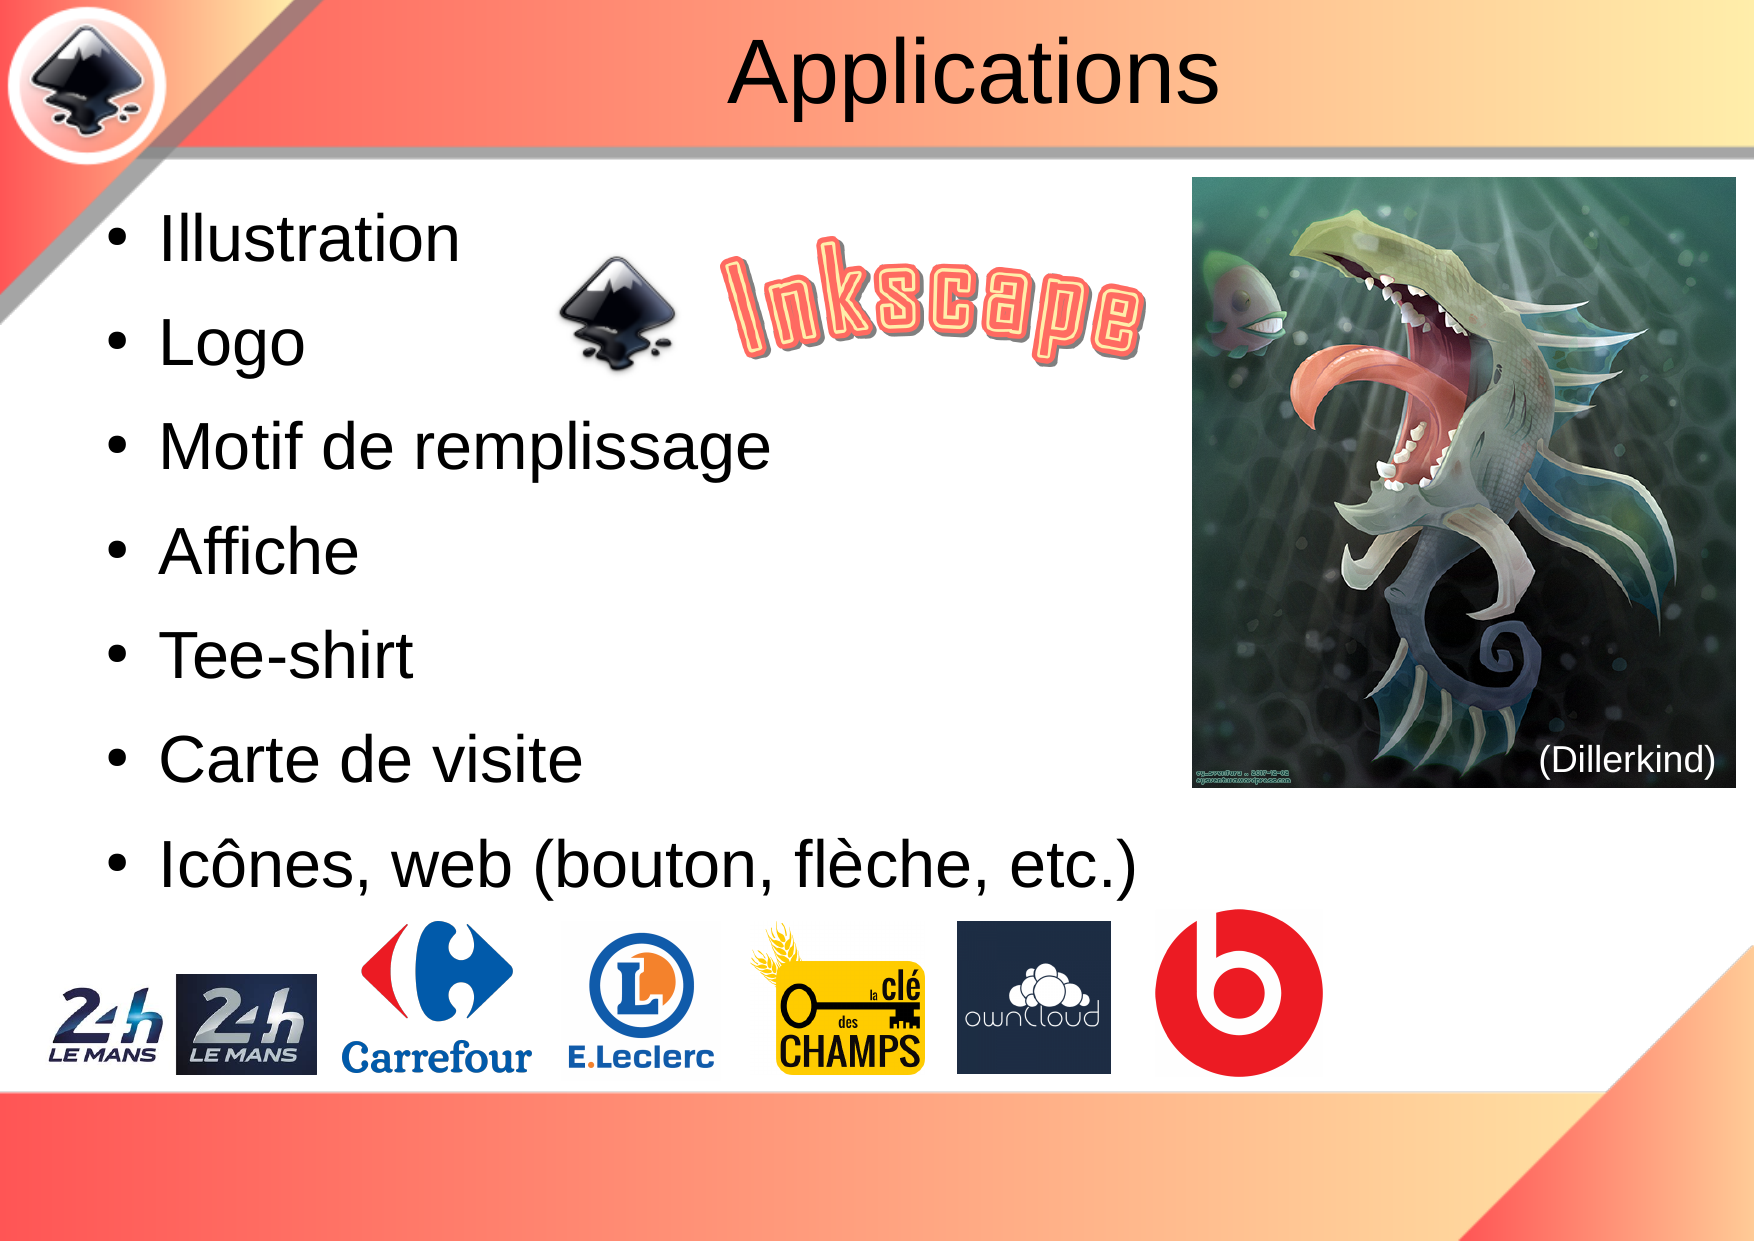

# Applications
Illustration
Logo
Motif de remplissage
Affiche
Tee-shirt
Carte de visite
Icônes, web (bouton, flèche, etc.)
(Dillerkind)